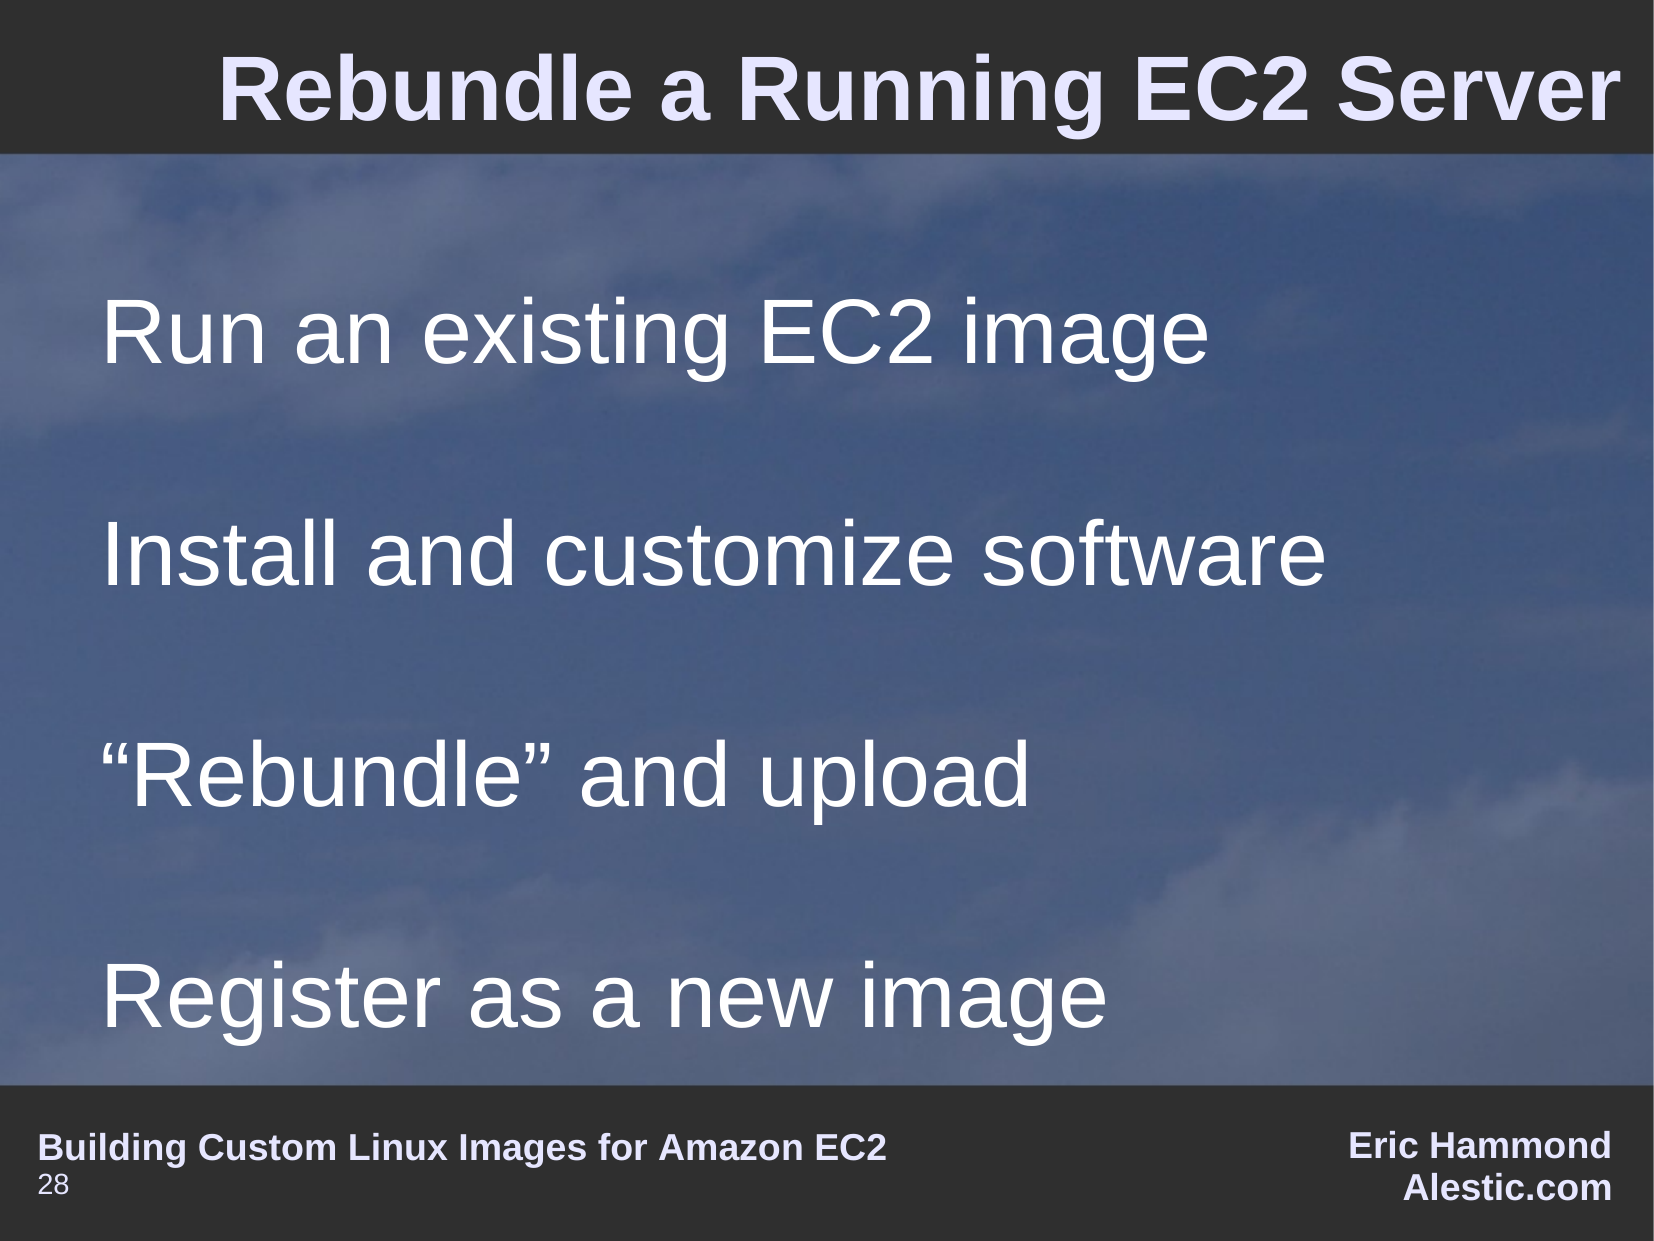

# Rebundle a Running EC2 Server
Run an existing EC2 image
Install and customize software
“Rebundle” and upload
Register as a new image
28
Eric Hammond
Alestic.com